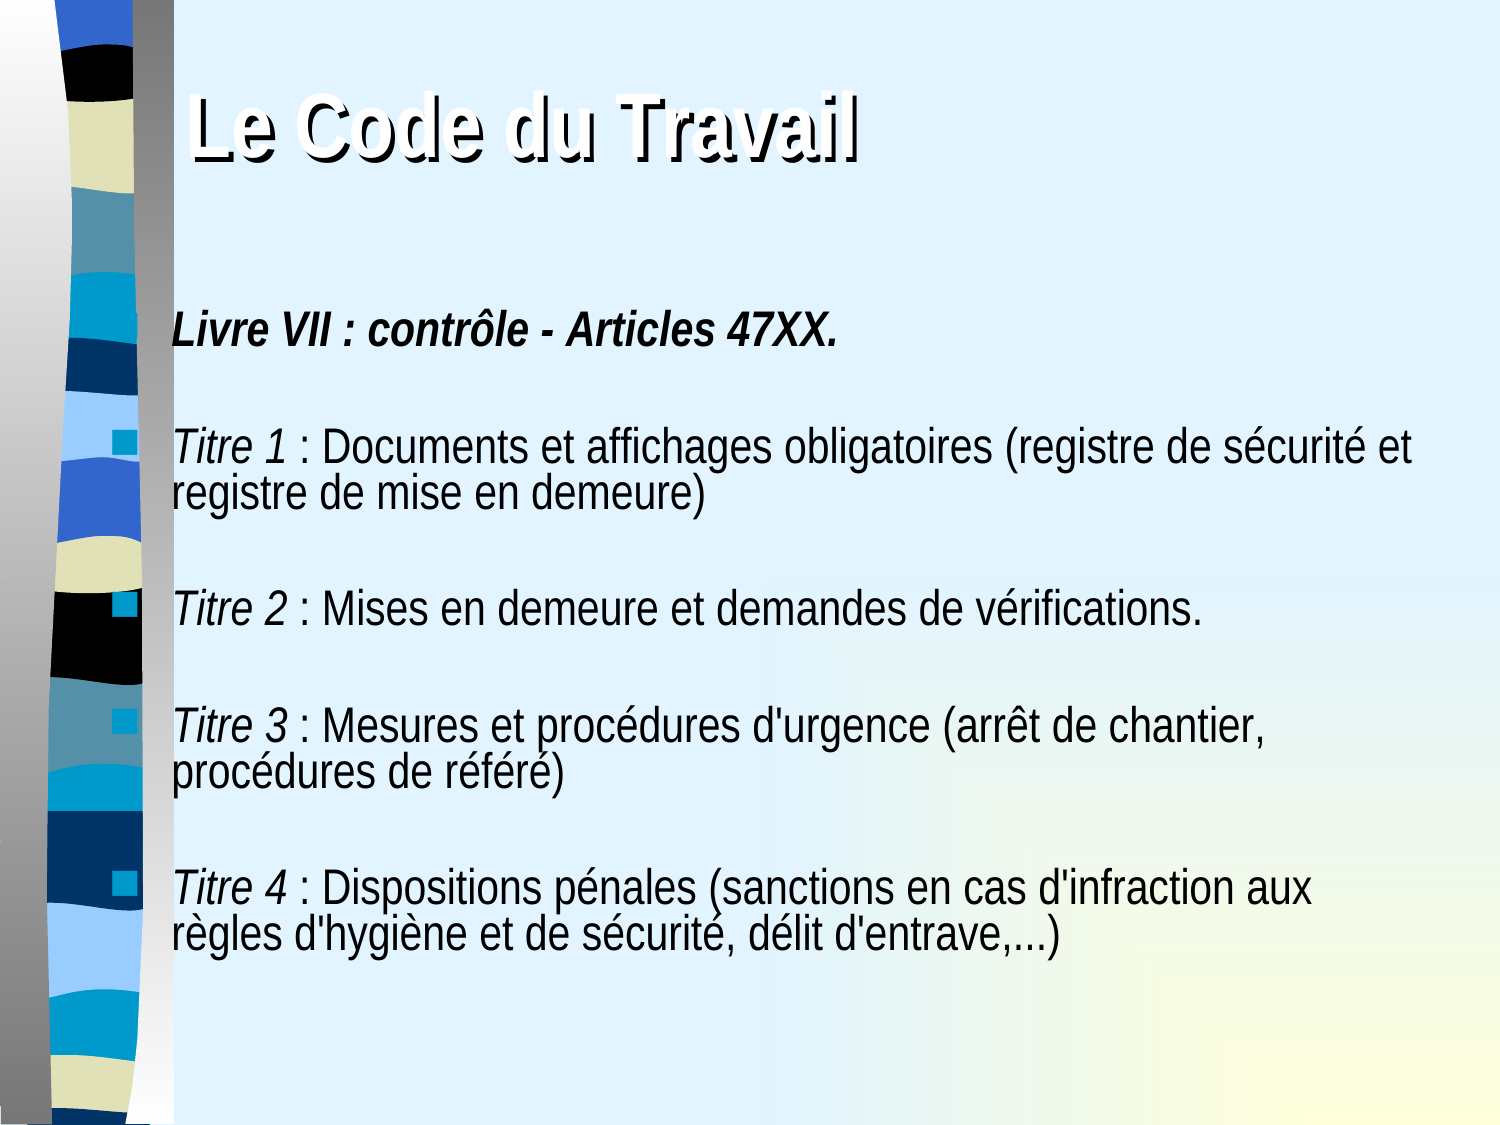

# Le Code du Travail
Livre VII : contrôle - Articles 47XX.
Titre 1 : Documents et affichages obligatoires (registre de sécurité et registre de mise en demeure)
Titre 2 : Mises en demeure et demandes de vérifications.
Titre 3 : Mesures et procédures d'urgence (arrêt de chantier, procédures de référé)
Titre 4 : Dispositions pénales (sanctions en cas d'infraction aux règles d'hygiène et de sécurité, délit d'entrave,...)